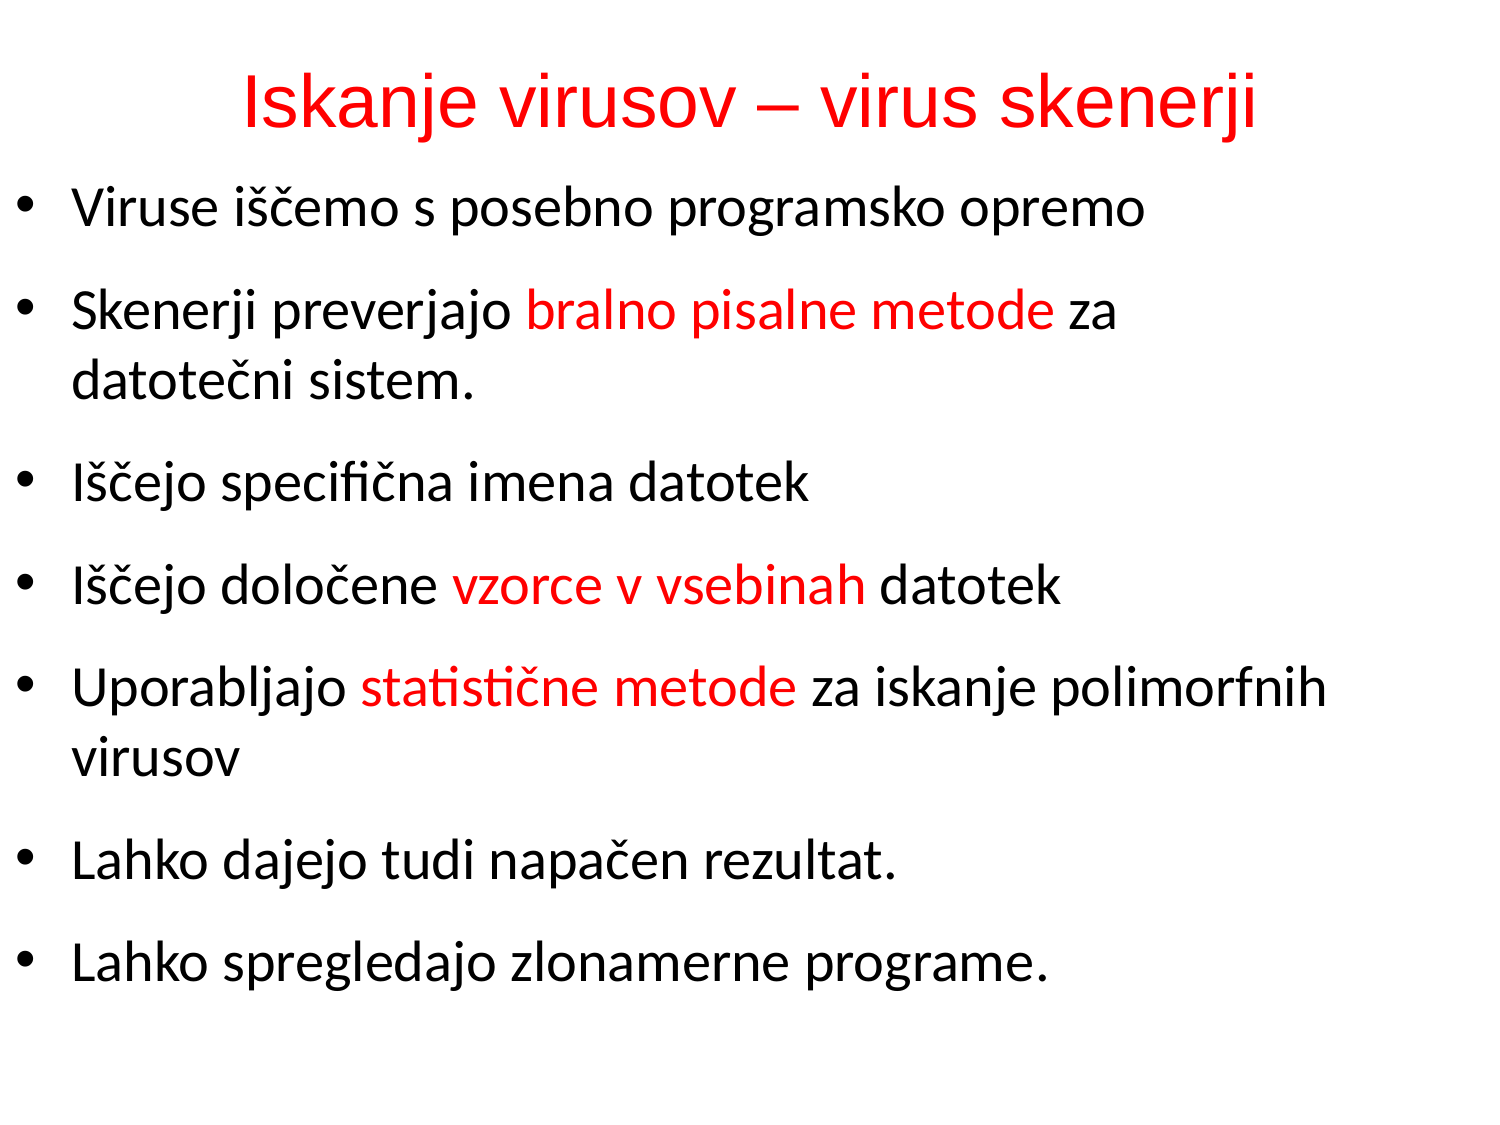

# Iskanje virusov – virus skenerji
Viruse iščemo s posebno programsko opremo
Skenerji preverjajo bralno pisalne metode za datotečni sistem.
Iščejo specifična imena datotek
Iščejo določene vzorce v vsebinah datotek
Uporabljajo statistične metode za iskanje polimorfnih virusov
Lahko dajejo tudi napačen rezultat.
Lahko spregledajo zlonamerne programe.